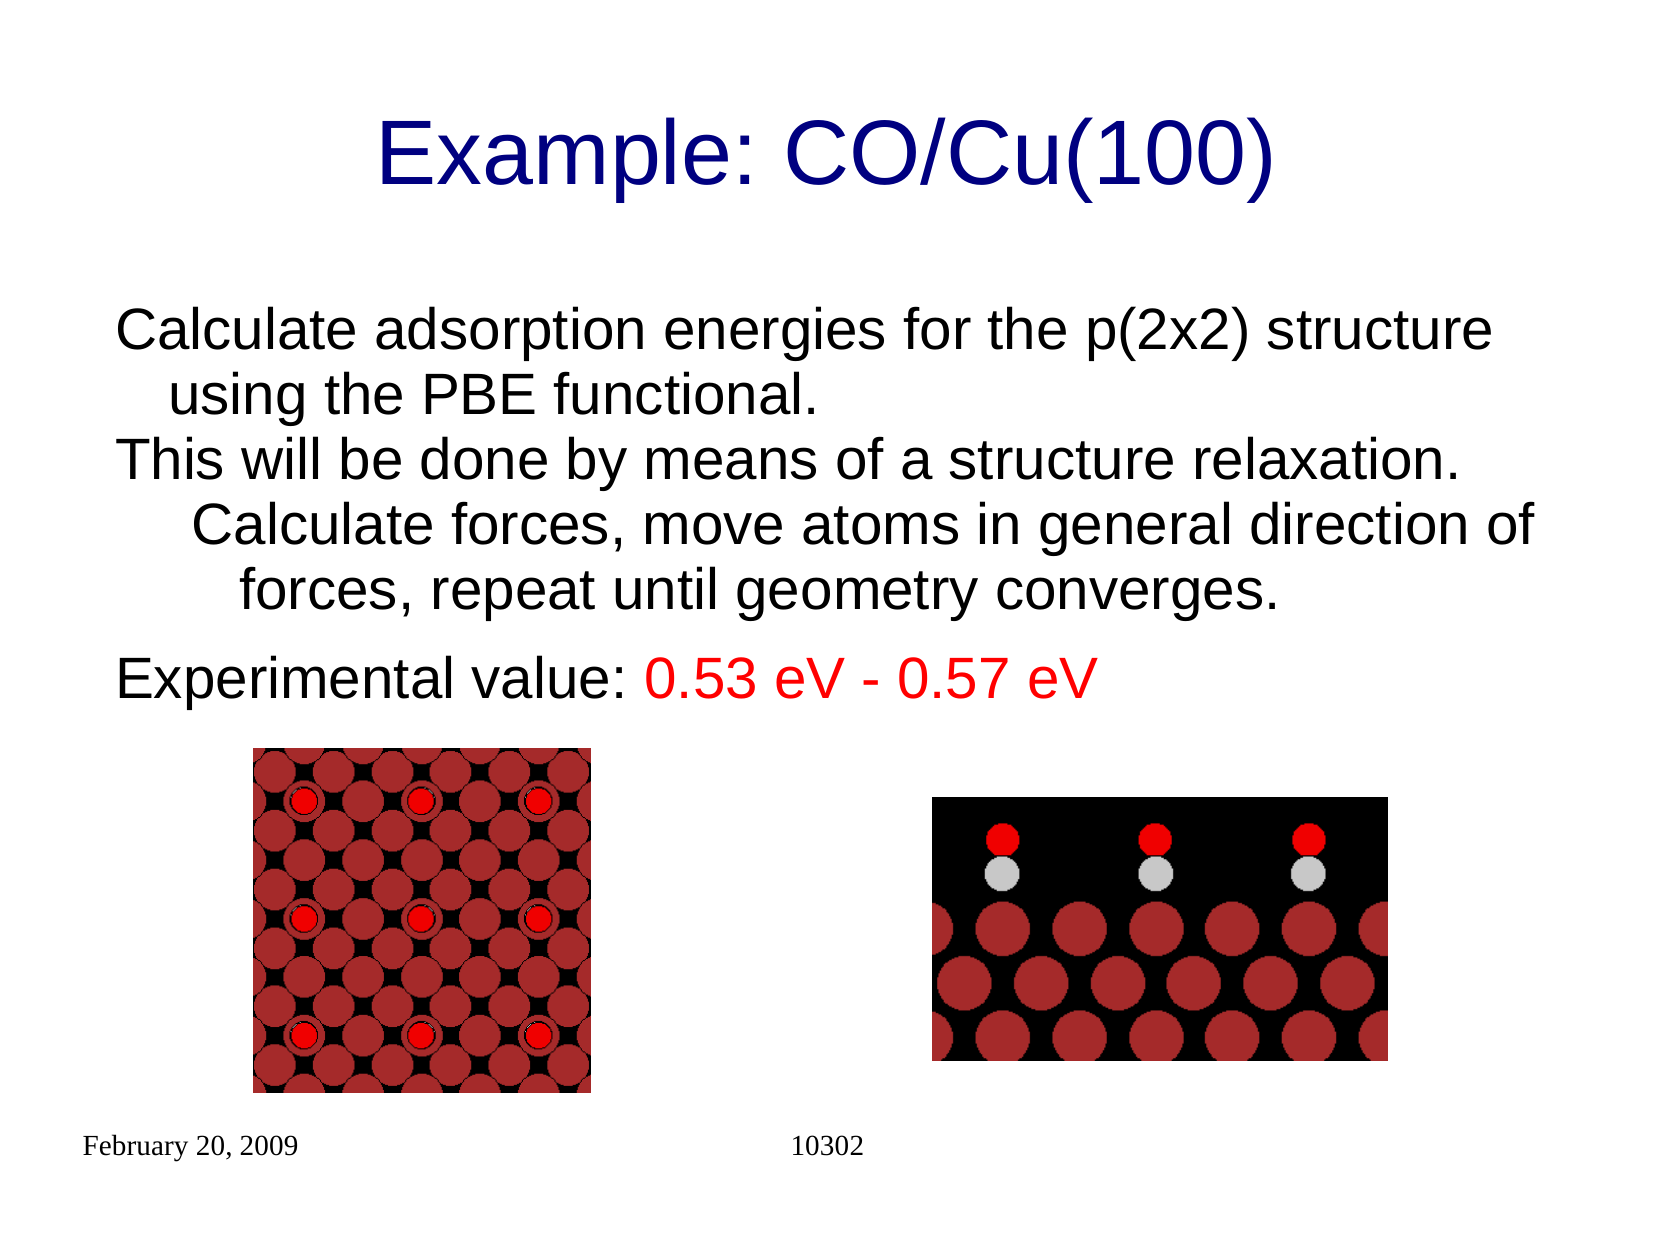

# Example: CO/Cu(100)
Calculate adsorption energies for the p(2x2) structure using the PBE functional.
This will be done by means of a structure relaxation.
Calculate forces, move atoms in general direction of forces, repeat until geometry converges.
Experimental value: 0.53 eV - 0.57 eV
February 20, 2009
10302